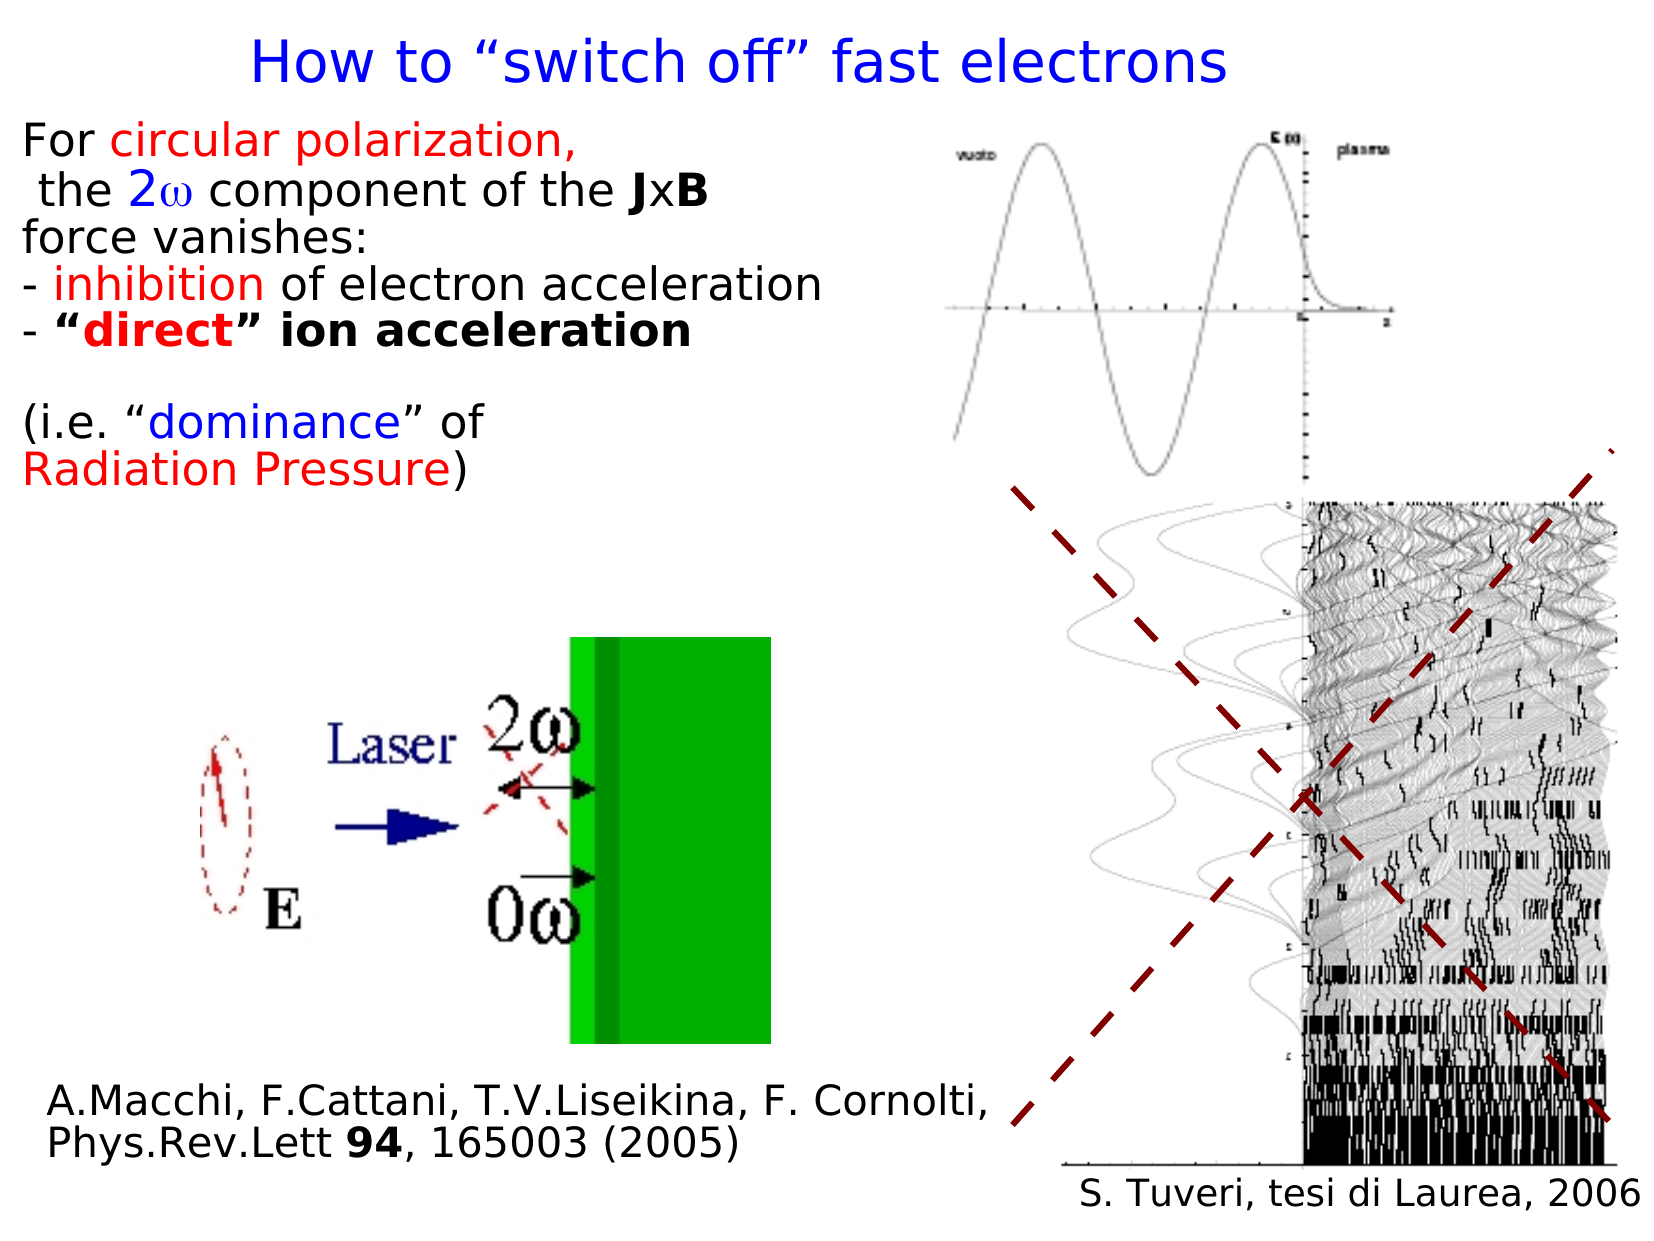

How to “switch off” fast electrons
For circular polarization,
 the 2w component of the JxB
force vanishes:
- inhibition of electron acceleration
- “direct” ion acceleration
(i.e. “dominance” of
Radiation Pressure)
A.Macchi, F.Cattani, T.V.Liseikina, F. Cornolti,
Phys.Rev.Lett 94, 165003 (2005)
 S. Tuveri, tesi di Laurea, 2006